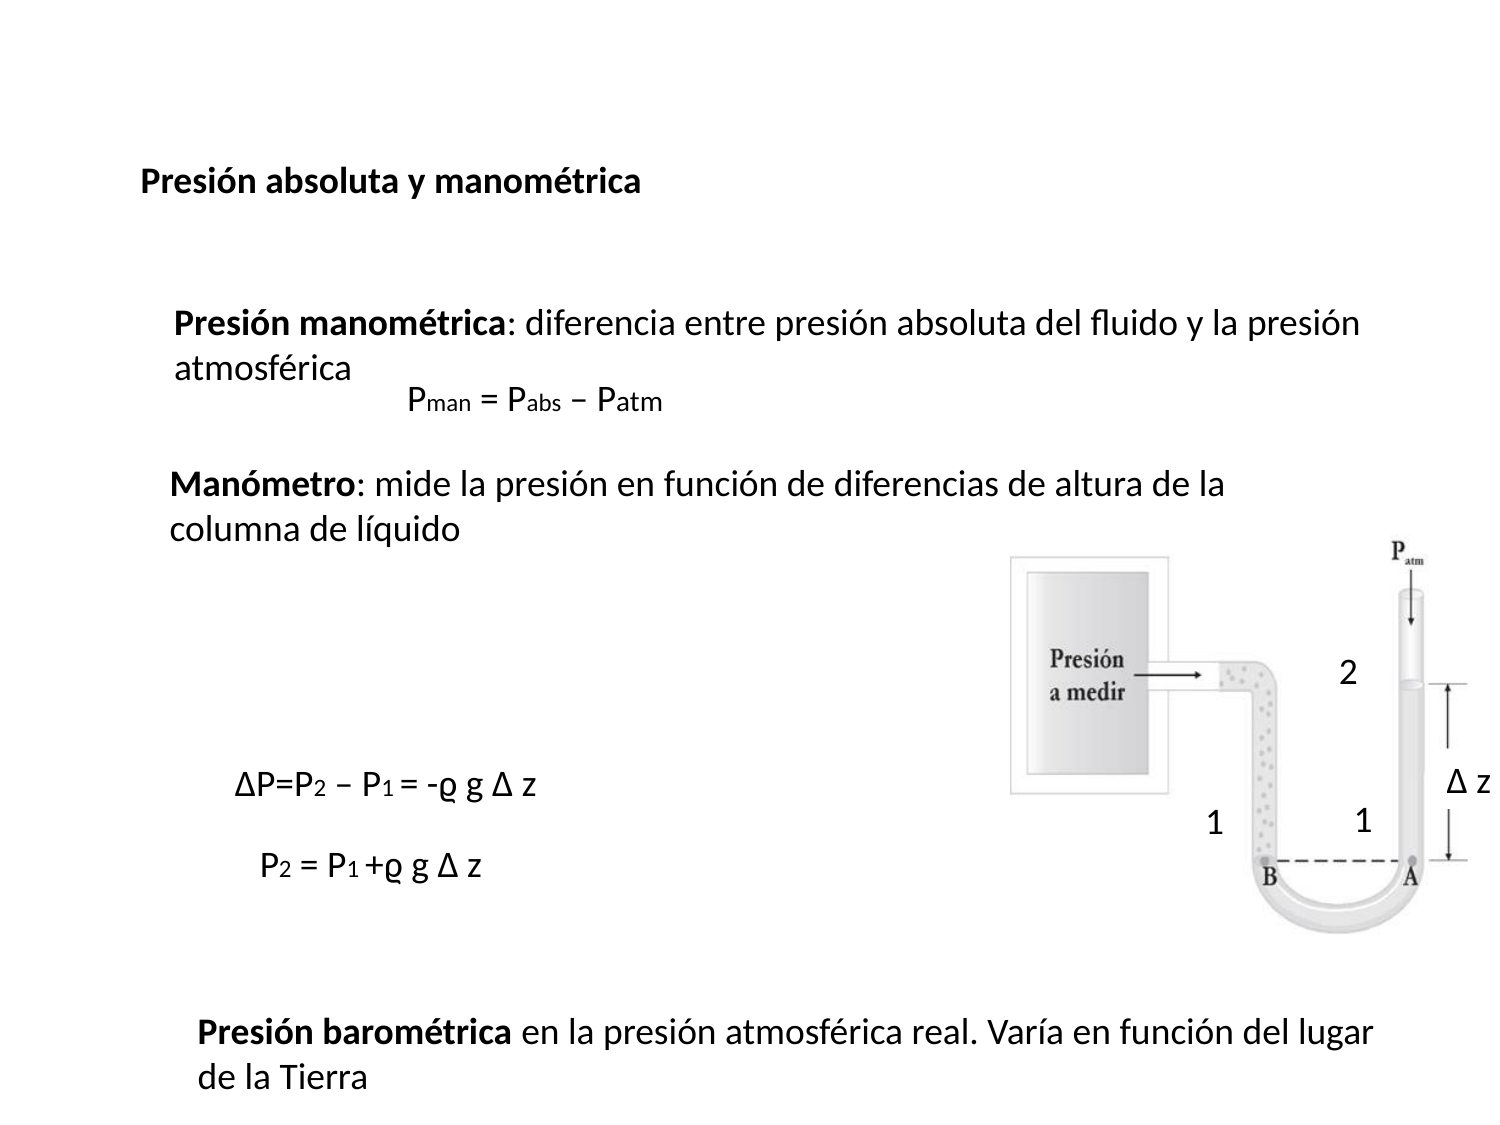

Presión absoluta y manométrica
Presión manométrica: diferencia entre presión absoluta del fluido y la presión atmosférica
Pman = Pabs – Patm
Manómetro: mide la presión en función de diferencias de altura de la columna de líquido
2
Δ z
ΔP=P2 – P1 = -ϱ g Δ z
1
1
P2 = P1 +ϱ g Δ z
Presión barométrica en la presión atmosférica real. Varía en función del lugar de la Tierra